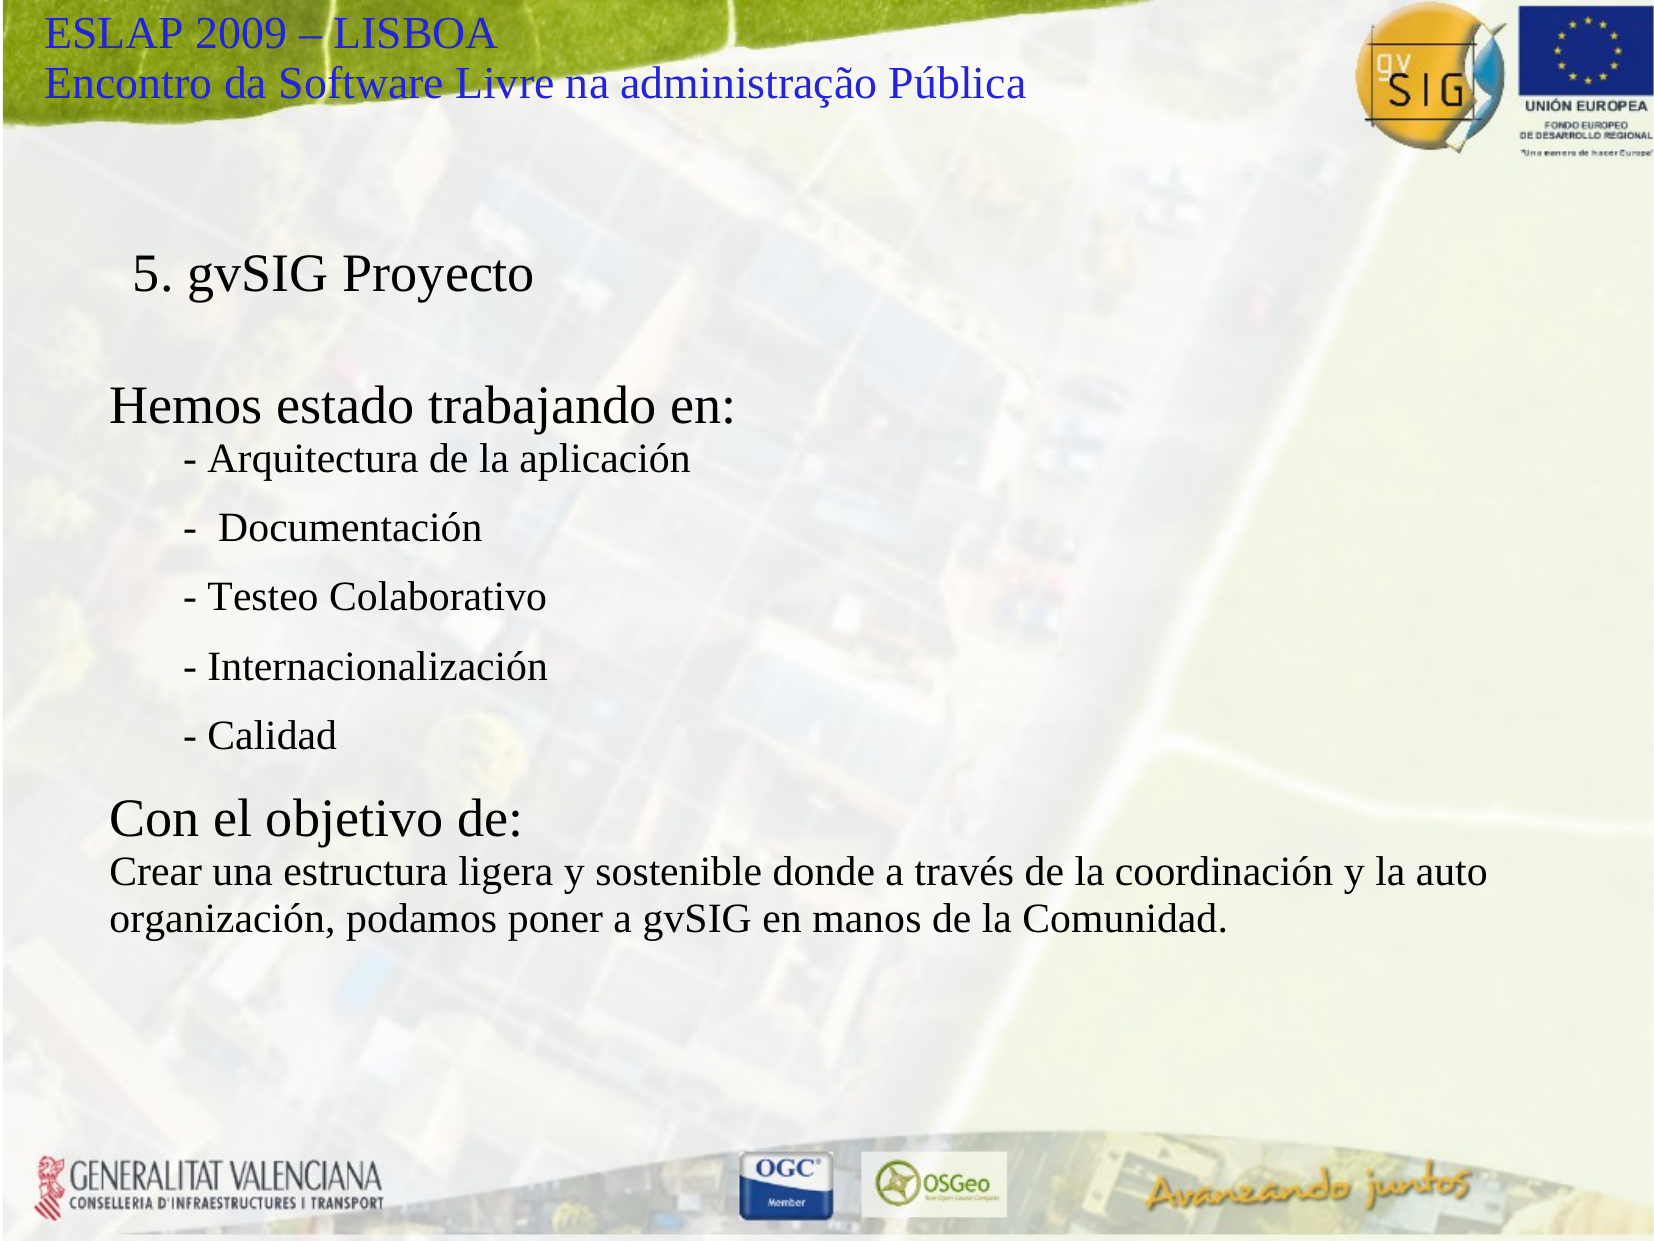

5. gvSIG Proyecto
Hemos estado trabajando en:
	- Arquitectura de la aplicación
	- Documentación
	- Testeo Colaborativo
	- Internacionalización
	- Calidad
Con el objetivo de:
Crear una estructura ligera y sostenible donde a través de la coordinación y la auto organización, podamos poner a gvSIG en manos de la Comunidad.